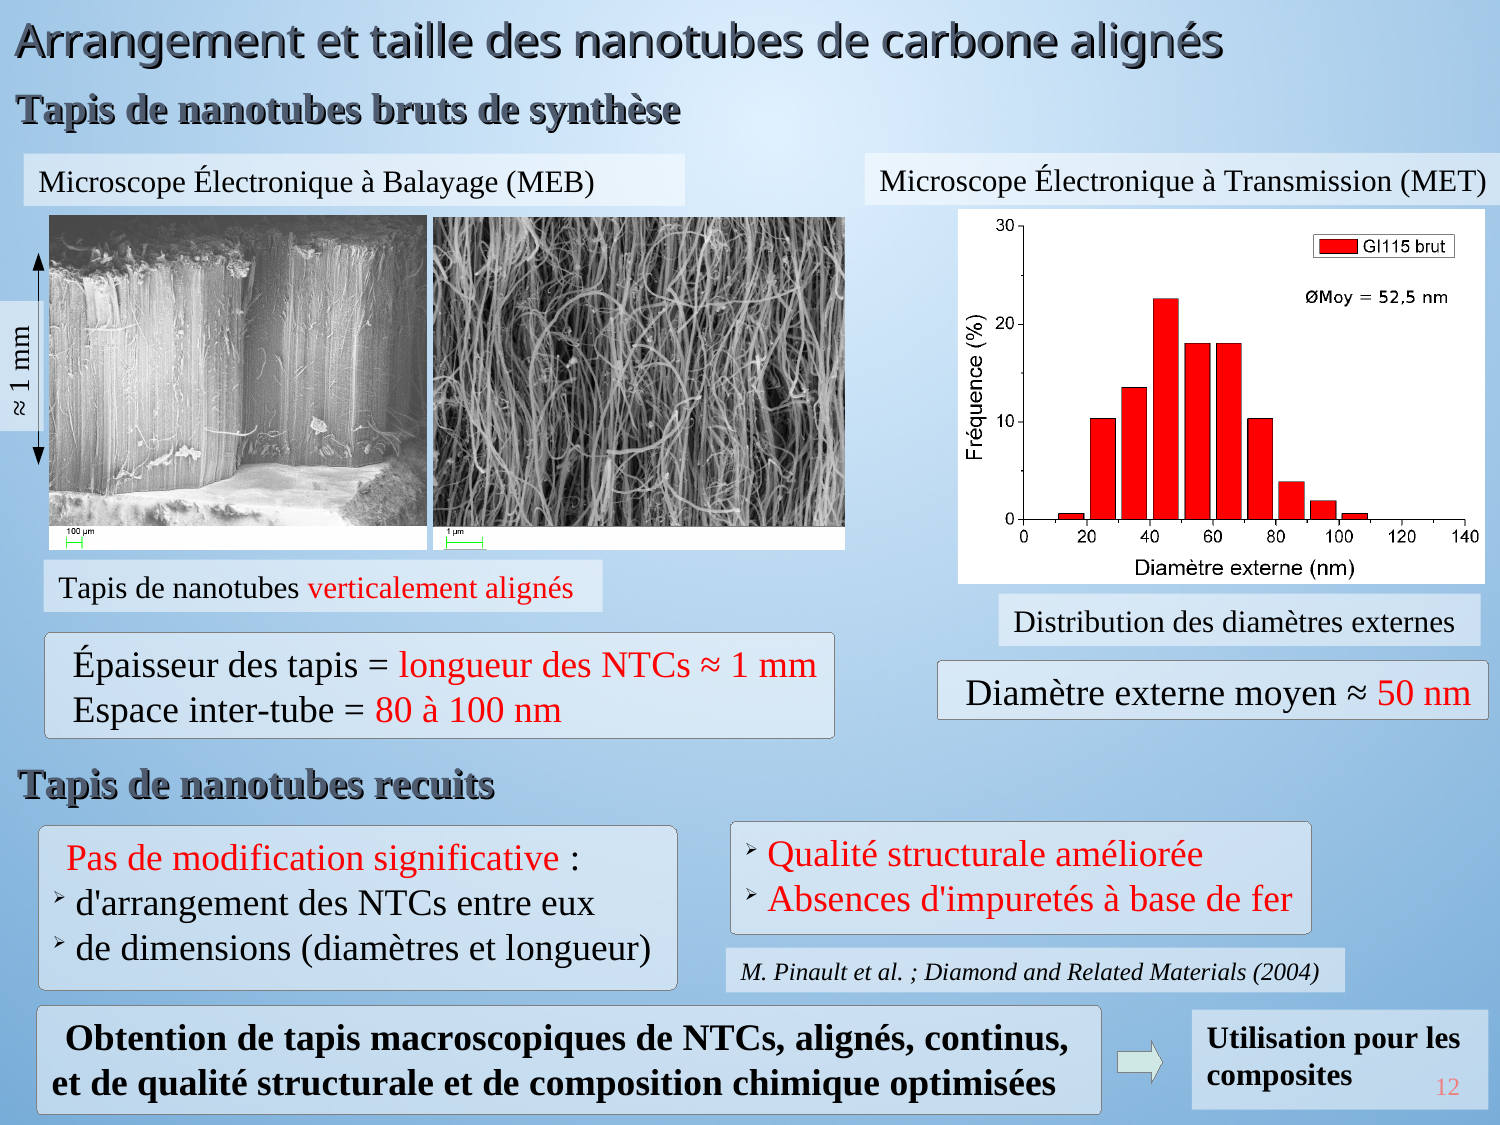

Arrangement et taille des nanotubes de carbone alignés
Tapis de nanotubes bruts de synthèse
Microscope Électronique à Transmission (MET)
Microscope Électronique à Balayage (MEB)
≈ 1 mm
Tapis de nanotubes verticalement alignés
Distribution des diamètres externes
Épaisseur des tapis = longueur des NTCs ≈ 1 mm
Espace inter-tube = 80 à 100 nm
Diamètre externe moyen ≈ 50 nm
Tapis de nanotubes recuits
 Qualité structurale améliorée
 Absences d'impuretés à base de fer
Pas de modification significative :
 d'arrangement des NTCs entre eux
 de dimensions (diamètres et longueur)
M. Pinault et al. ; Diamond and Related Materials (2004)
Obtention de tapis macroscopiques de NTCs, alignés, continus, et de qualité structurale et de composition chimique optimisées
Utilisation pour les composites